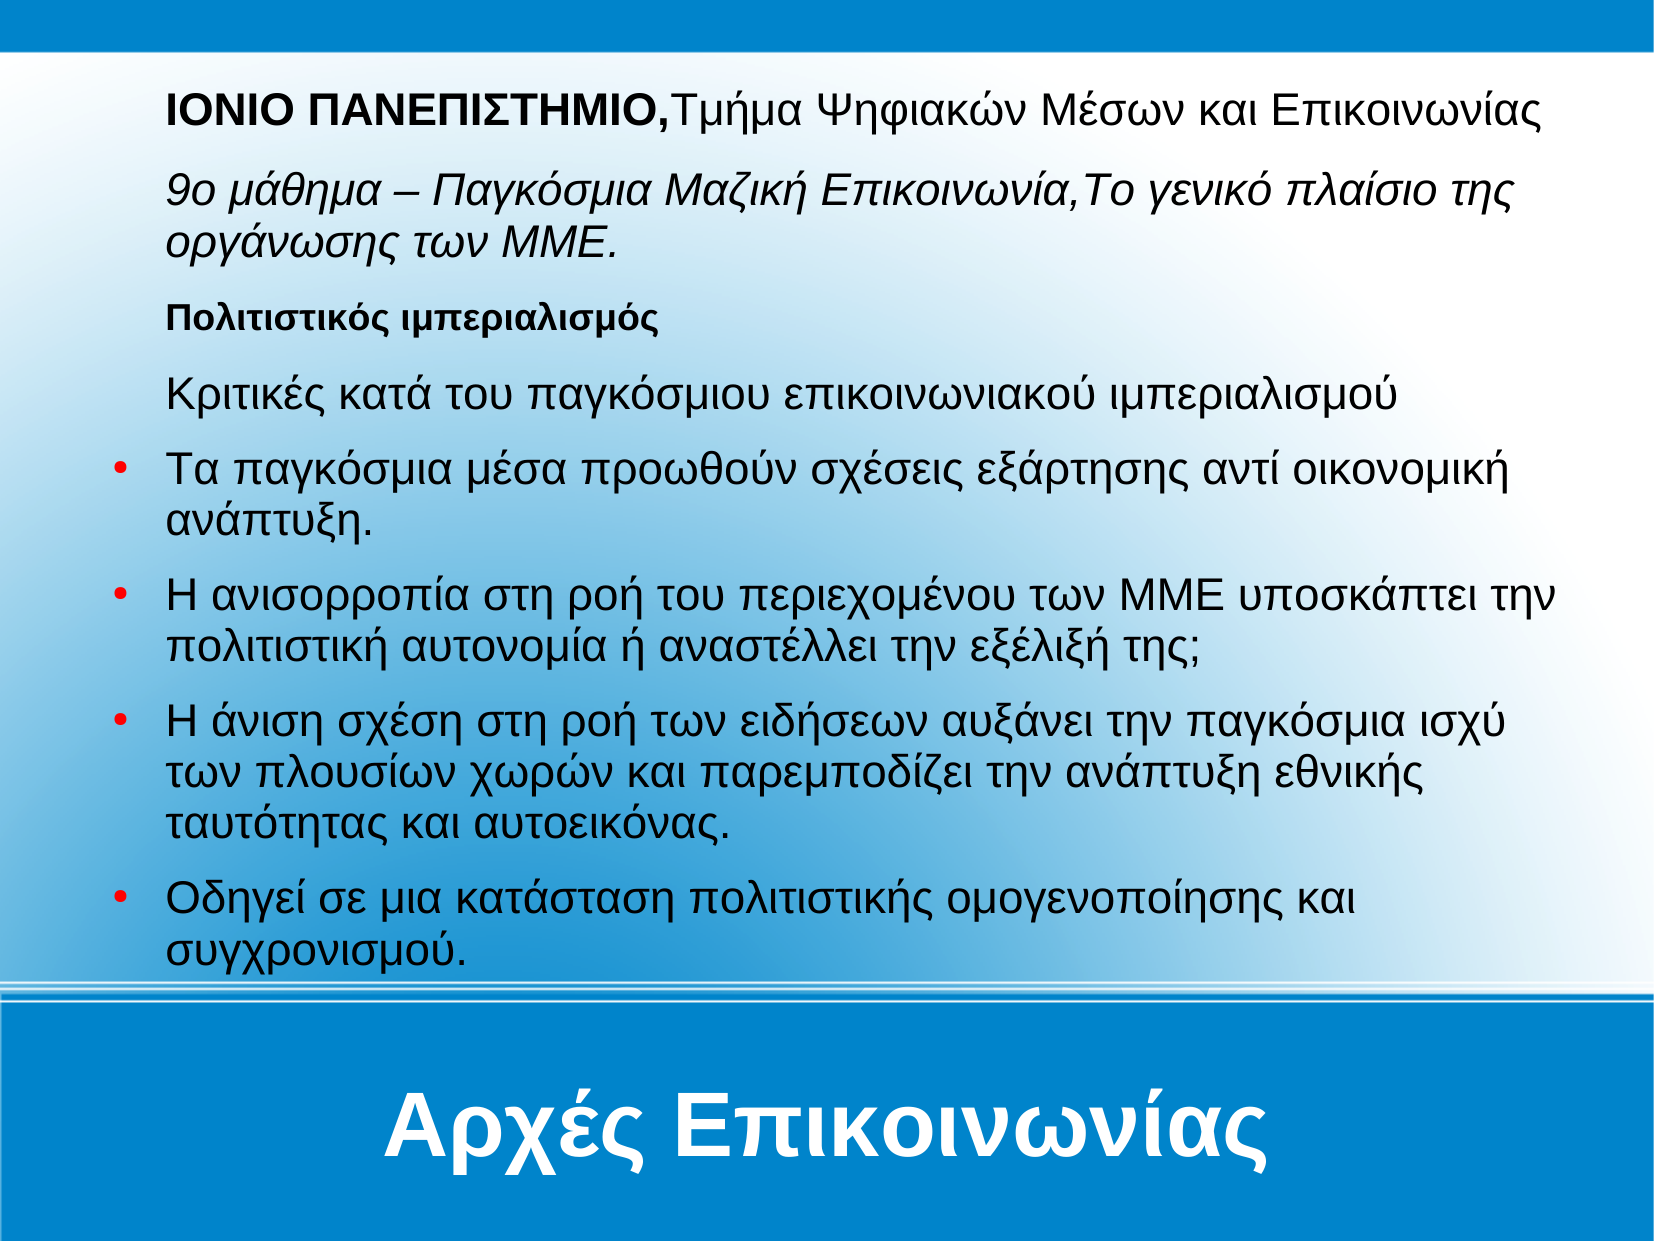

ΙΟΝΙΟ ΠΑΝΕΠΙΣΤΗΜΙΟ,Τμήμα Ψηφιακών Μέσων και Επικοινωνίας
9ο μάθημα – Παγκόσμια Μαζική Επικοινωνία,Το γενικό πλαίσιο της οργάνωσης των ΜΜΕ.
Πολιτιστικός ιμπεριαλισμός
Κριτικές κατά του παγκόσμιου επικοινωνιακού ιμπεριαλισμού
Τα παγκόσμια μέσα προωθούν σχέσεις εξάρτησης αντί οικονομική ανάπτυξη.
Η ανισορροπία στη ροή του περιεχομένου των ΜΜΕ υποσκάπτει την πολιτιστική αυτονομία ή αναστέλλει την εξέλιξή της;
Η άνιση σχέση στη ροή των ειδήσεων αυξάνει την παγκόσμια ισχύ των πλουσίων χωρών και παρεμποδίζει την ανάπτυξη εθνικής ταυτότητας και αυτοεικόνας.
Οδηγεί σε μια κατάσταση πολιτιστικής ομογενοποίησης και συγχρονισμού.
# Αρχές Επικοινωνίας